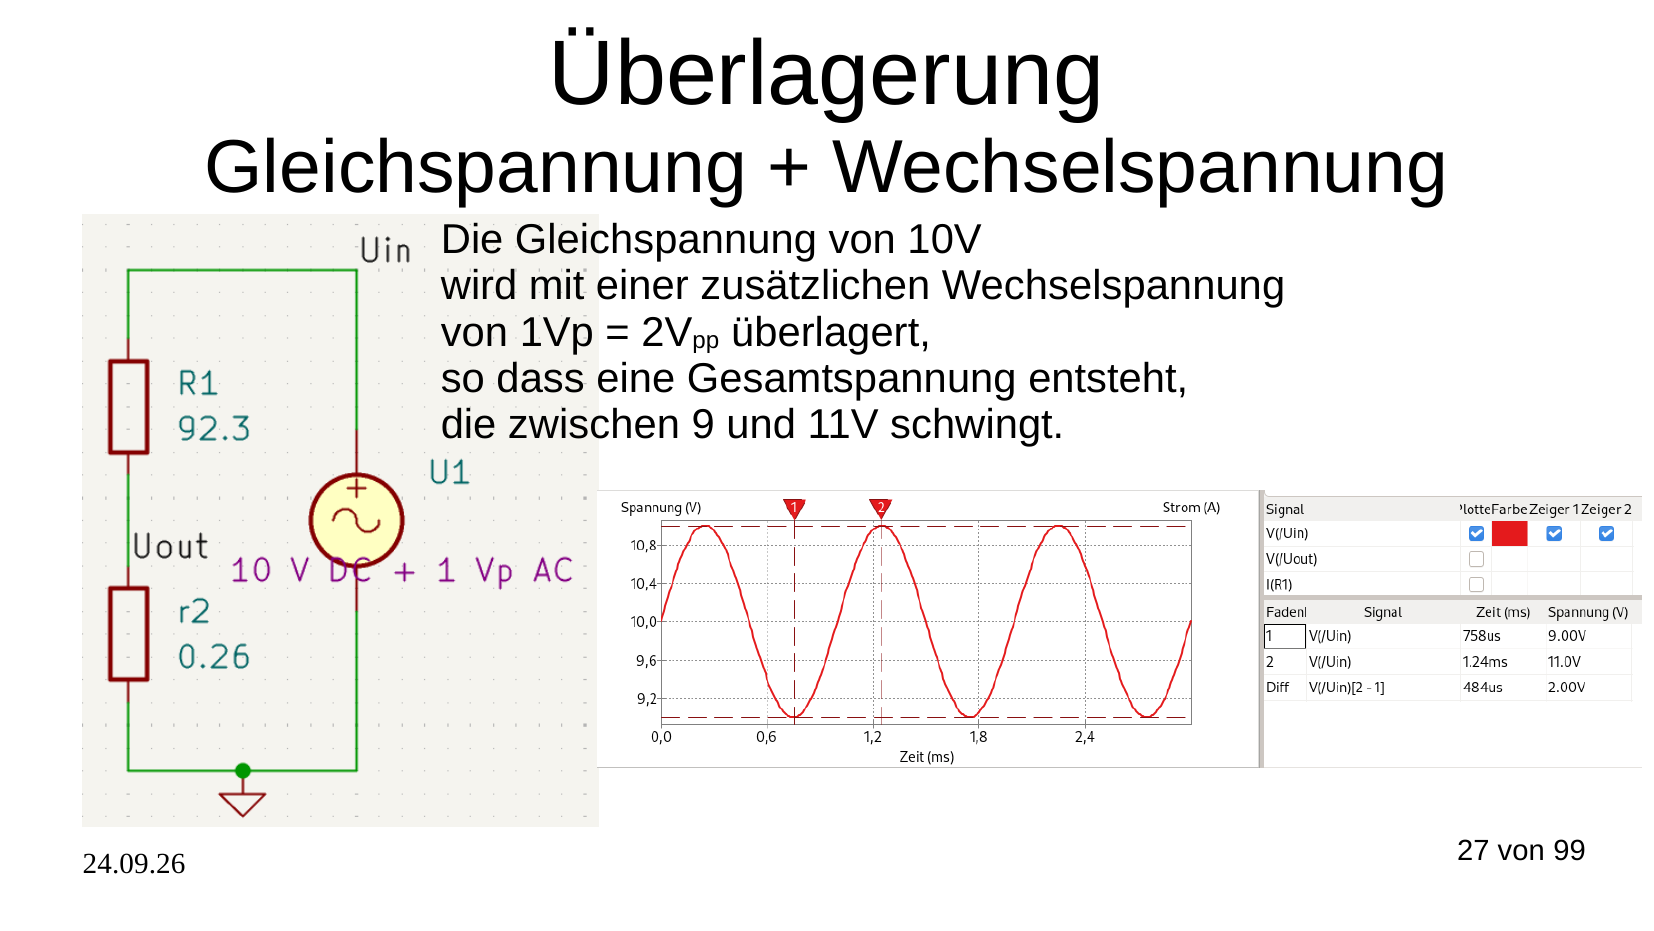

# Überlagerung Gleichspannung + Wechselspannung
Die Gleichspannung von 10V
wird mit einer zusätzlichen Wechselspannung
von 1Vp = 2Vpp überlagert,
so dass eine Gesamtspannung entsteht,
die zwischen 9 und 11V schwingt.
27